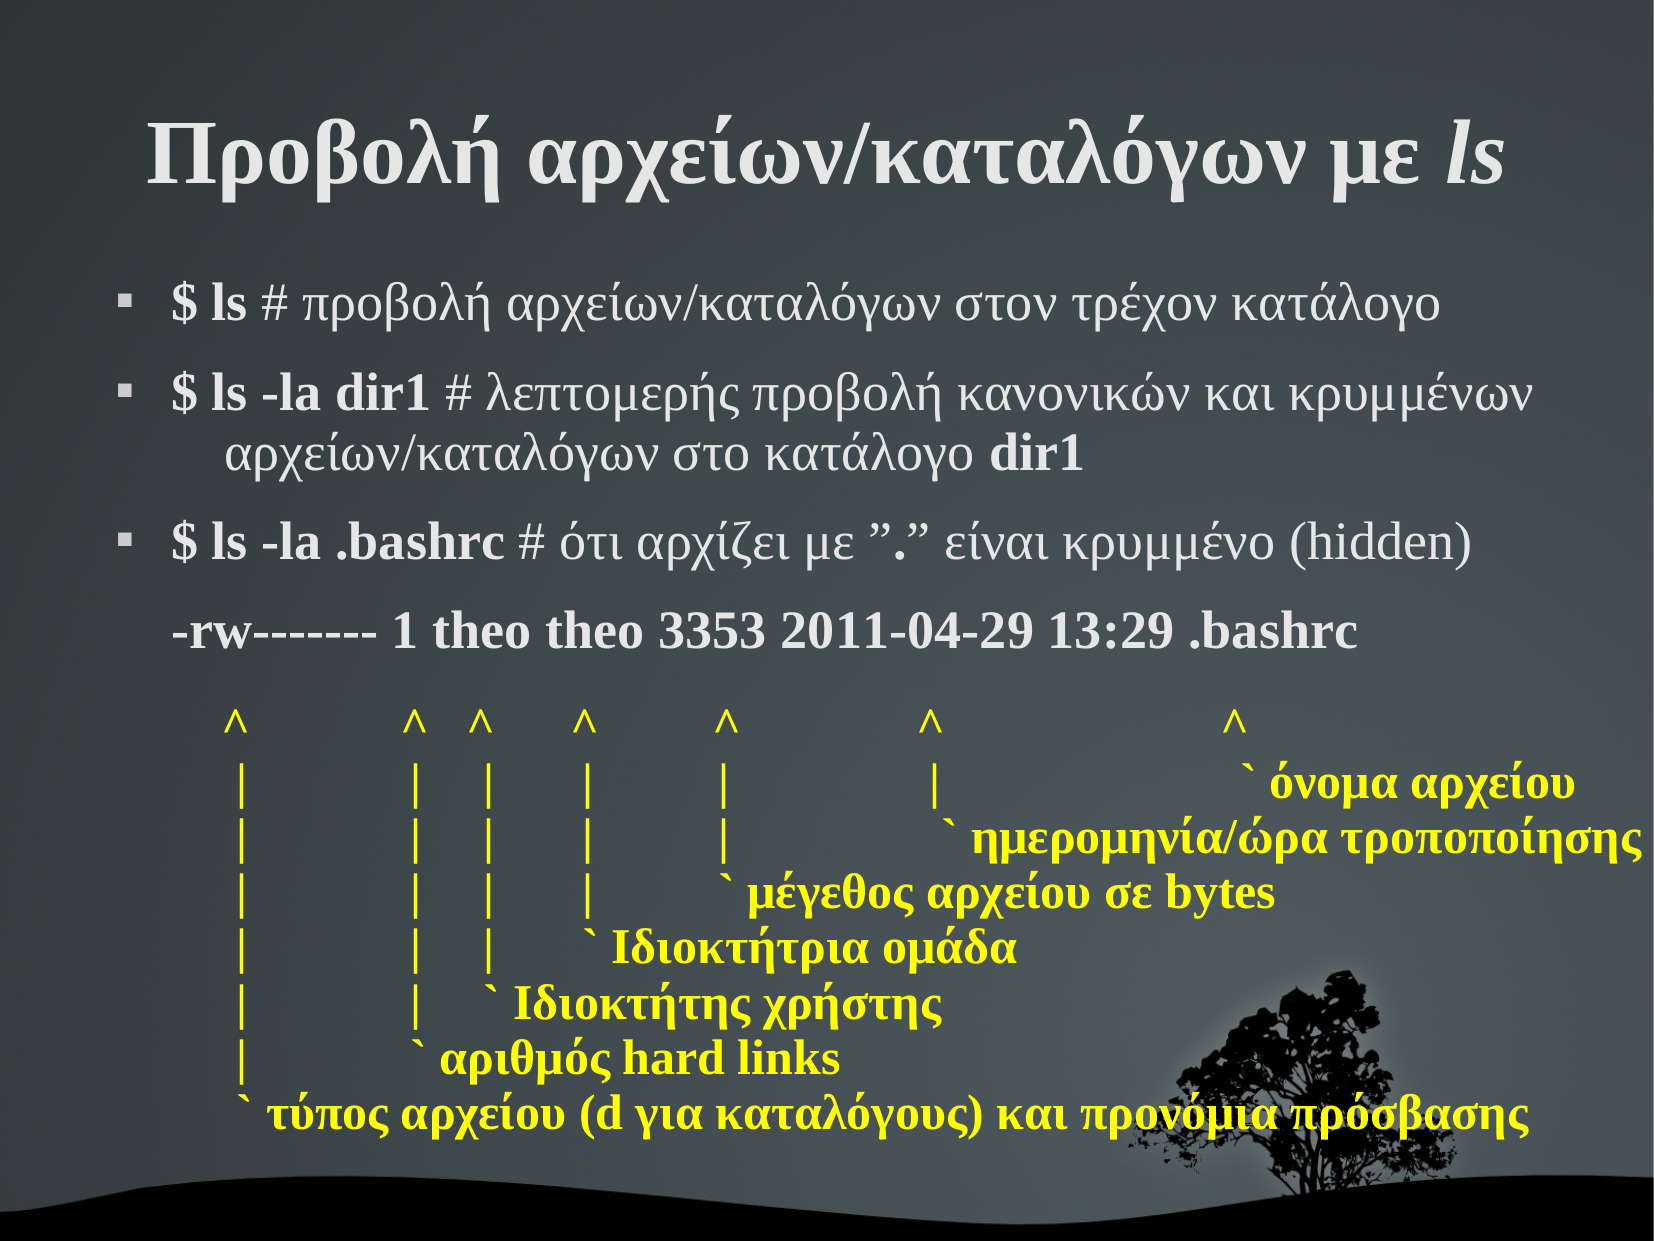

# Προβολή αρχείων/καταλόγων με ls
$ ls # προβολή αρχείων/καταλόγων στον τρέχον κατάλογο
$ ls -la dir1 # λεπτομερής προβολή κανονικών και κρυμμένων αρχείων/καταλόγων στο κατάλογο dir1
$ ls -la .bashrc # ότι αρχίζει με ”.” είναι κρυμμένο (hidden)
-rw------- 1 theo theo 3353 2011-04-29 13:29 .bashrc
 ^ ^ ^ ^ ^ ^ ^
 | | | | | | ` όνομα αρχείου
 | | | | | ` ημερομηνία/ώρα τροποποίησης
 | | | | ` μέγεθος αρχείου σε bytes
 | | | ` Ιδιοκτήτρια ομάδα
 | | ` Ιδιοκτήτης χρήστης
 | ` αριθμός hard links
 ` τύπος αρχείου (d για καταλόγους) και προνόμια πρόσβασης